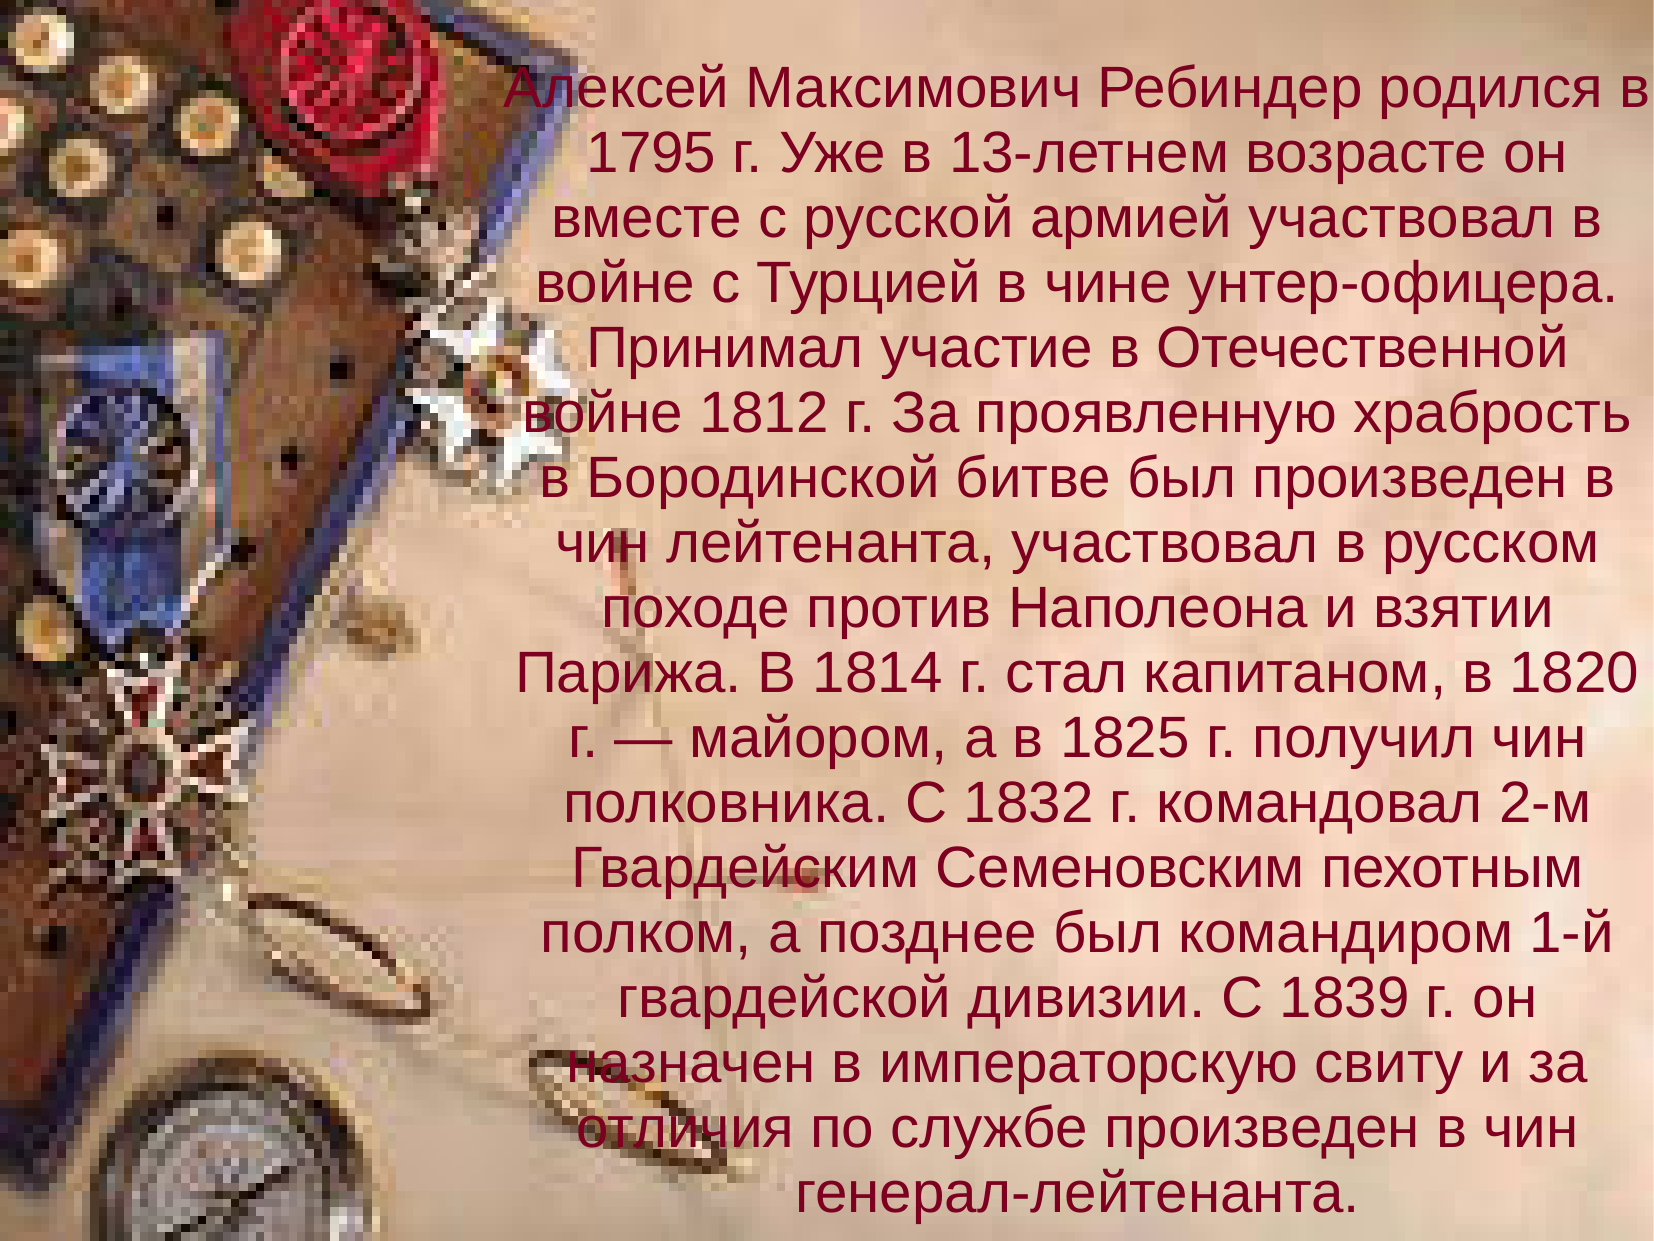

# Алексей Максимович Ребиндер родился в 1795 г. Уже в 13-летнем возрасте он вместе с русской армией участвовал в войне с Турцией в чине унтер-офицера. Принимал участие в Отечественной войне 1812 г. За проявленную храбрость в Бородинской битве был произведен в чин лейтенанта, участвовал в русском походе против Наполеона и взятии Парижа. В 1814 г. стал капитаном, в 1820 г. — майором, а в 1825 г. получил чин полковника. С 1832 г. командовал 2-м Гвардейским Семеновским пехотным полком, а позднее был командиром 1-й гвардейской дивизии. С 1839 г. он назначен в императорскую свиту и за отличия по службе произведен в чин генерал-лейтенанта.